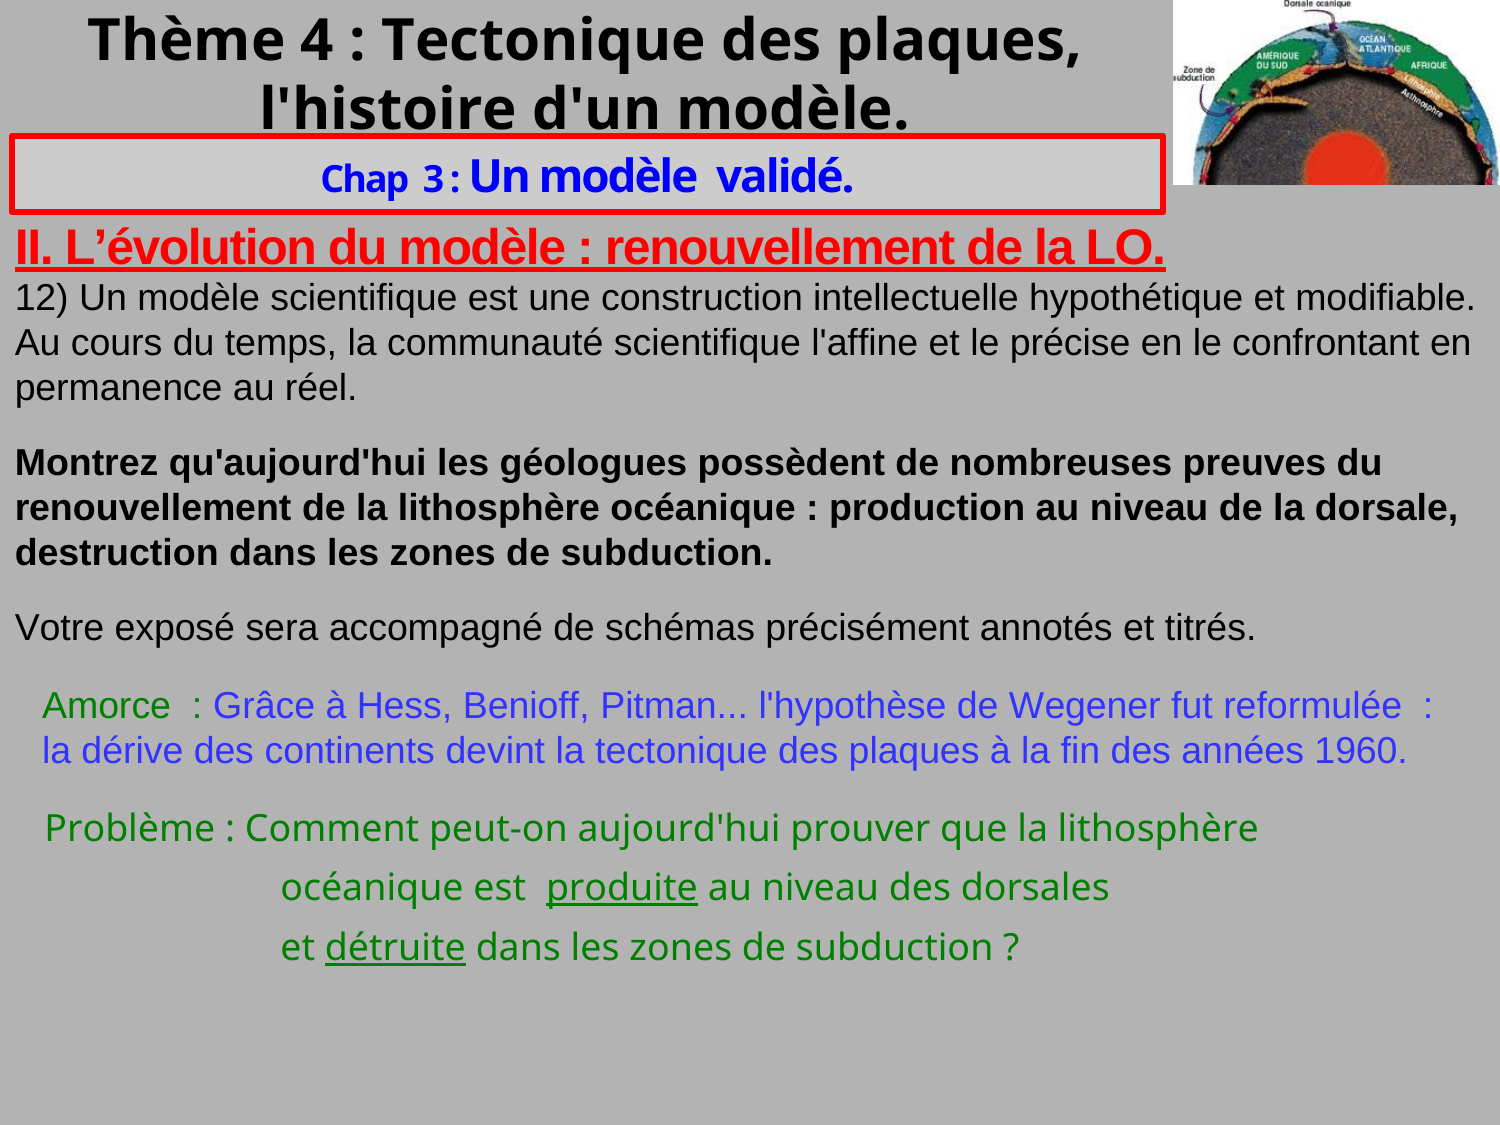

Thème 4 : Tectonique des plaques, l'histoire d'un modèle.
Chap 3 : Un modèle validé.
II. L’évolution du modèle : renouvellement de la LO.
12) Un modèle scientifique est une construction intellectuelle hypothétique et modifiable. Au cours du temps, la communauté scientifique l'affine et le précise en le confrontant en permanence au réel.
Montrez qu'aujourd'hui les géologues possèdent de nombreuses preuves du renouvellement de la lithosphère océanique : production au niveau de la dorsale, destruction dans les zones de subduction.
Votre exposé sera accompagné de schémas précisément annotés et titrés.
Amorce  : Grâce à Hess, Benioff, Pitman... l'hypothèse de Wegener fut reformulée  : la dérive des continents devint la tectonique des plaques à la fin des années 1960.
Problème : Comment peut-on aujourd'hui prouver que la lithosphère
océanique est produite au niveau des dorsales
et détruite dans les zones de subduction ?